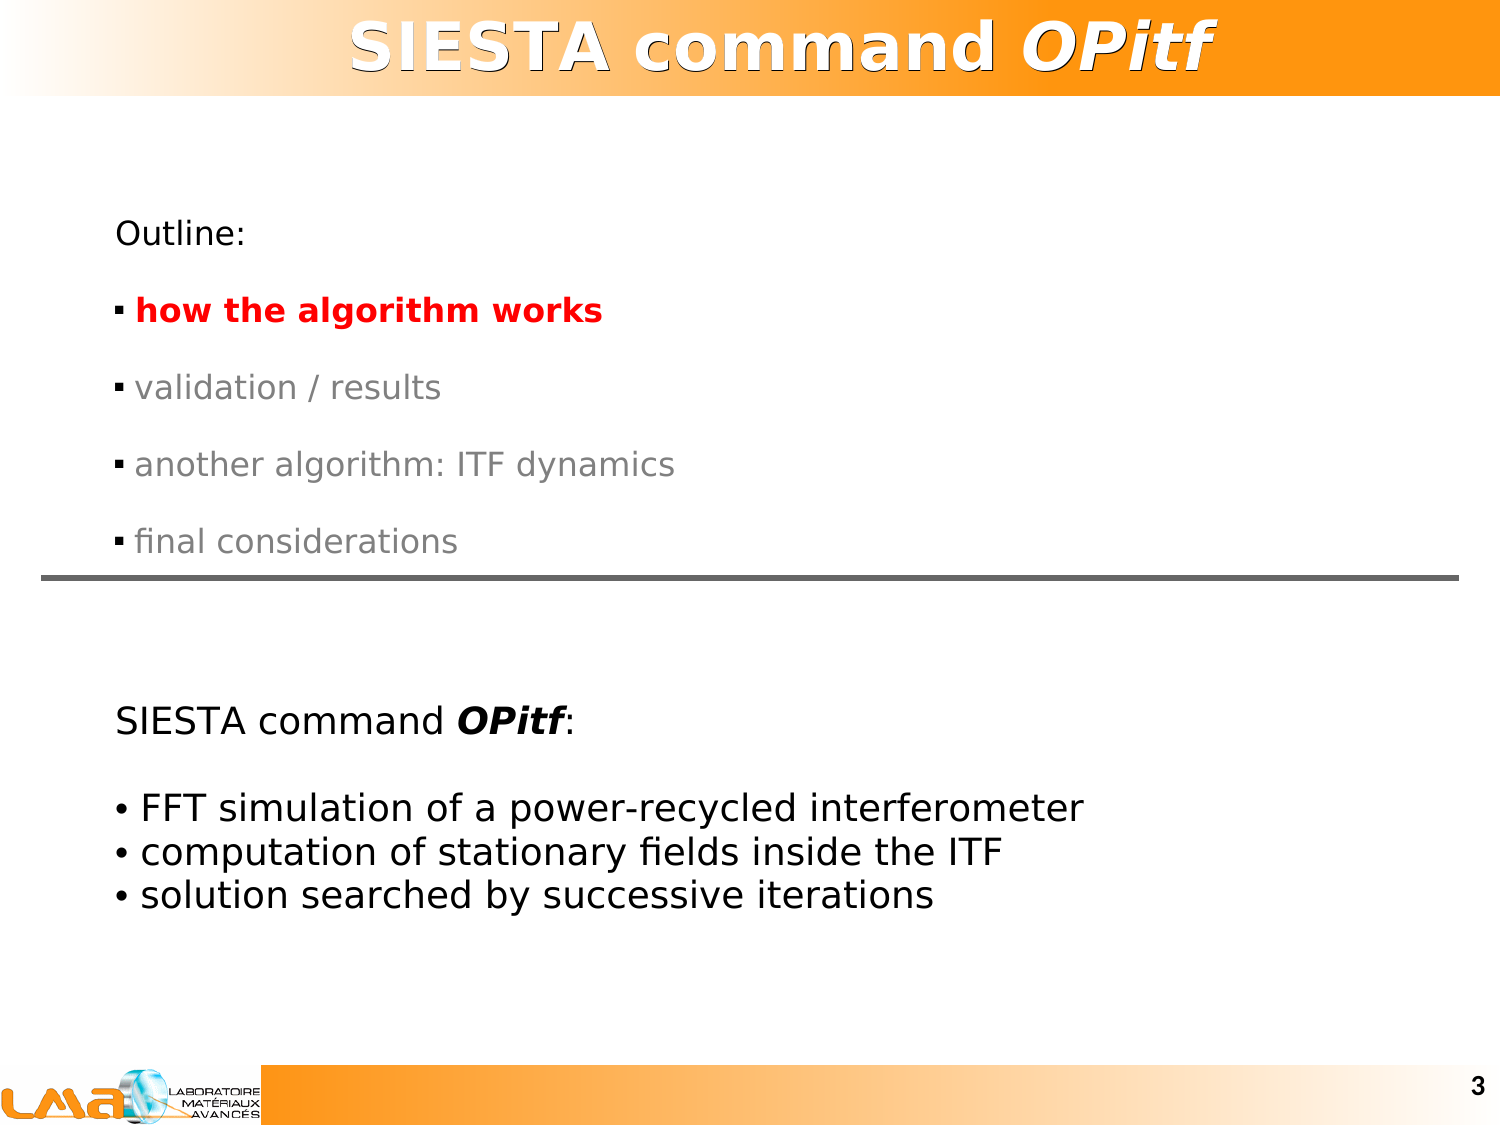

# SIESTA command OPitf
Outline:
 how the algorithm works
 validation / results
 another algorithm: ITF dynamics
 final considerations
SIESTA command OPitf:
 FFT simulation of a power-recycled interferometer
 computation of stationary fields inside the ITF
 solution searched by successive iterations
3